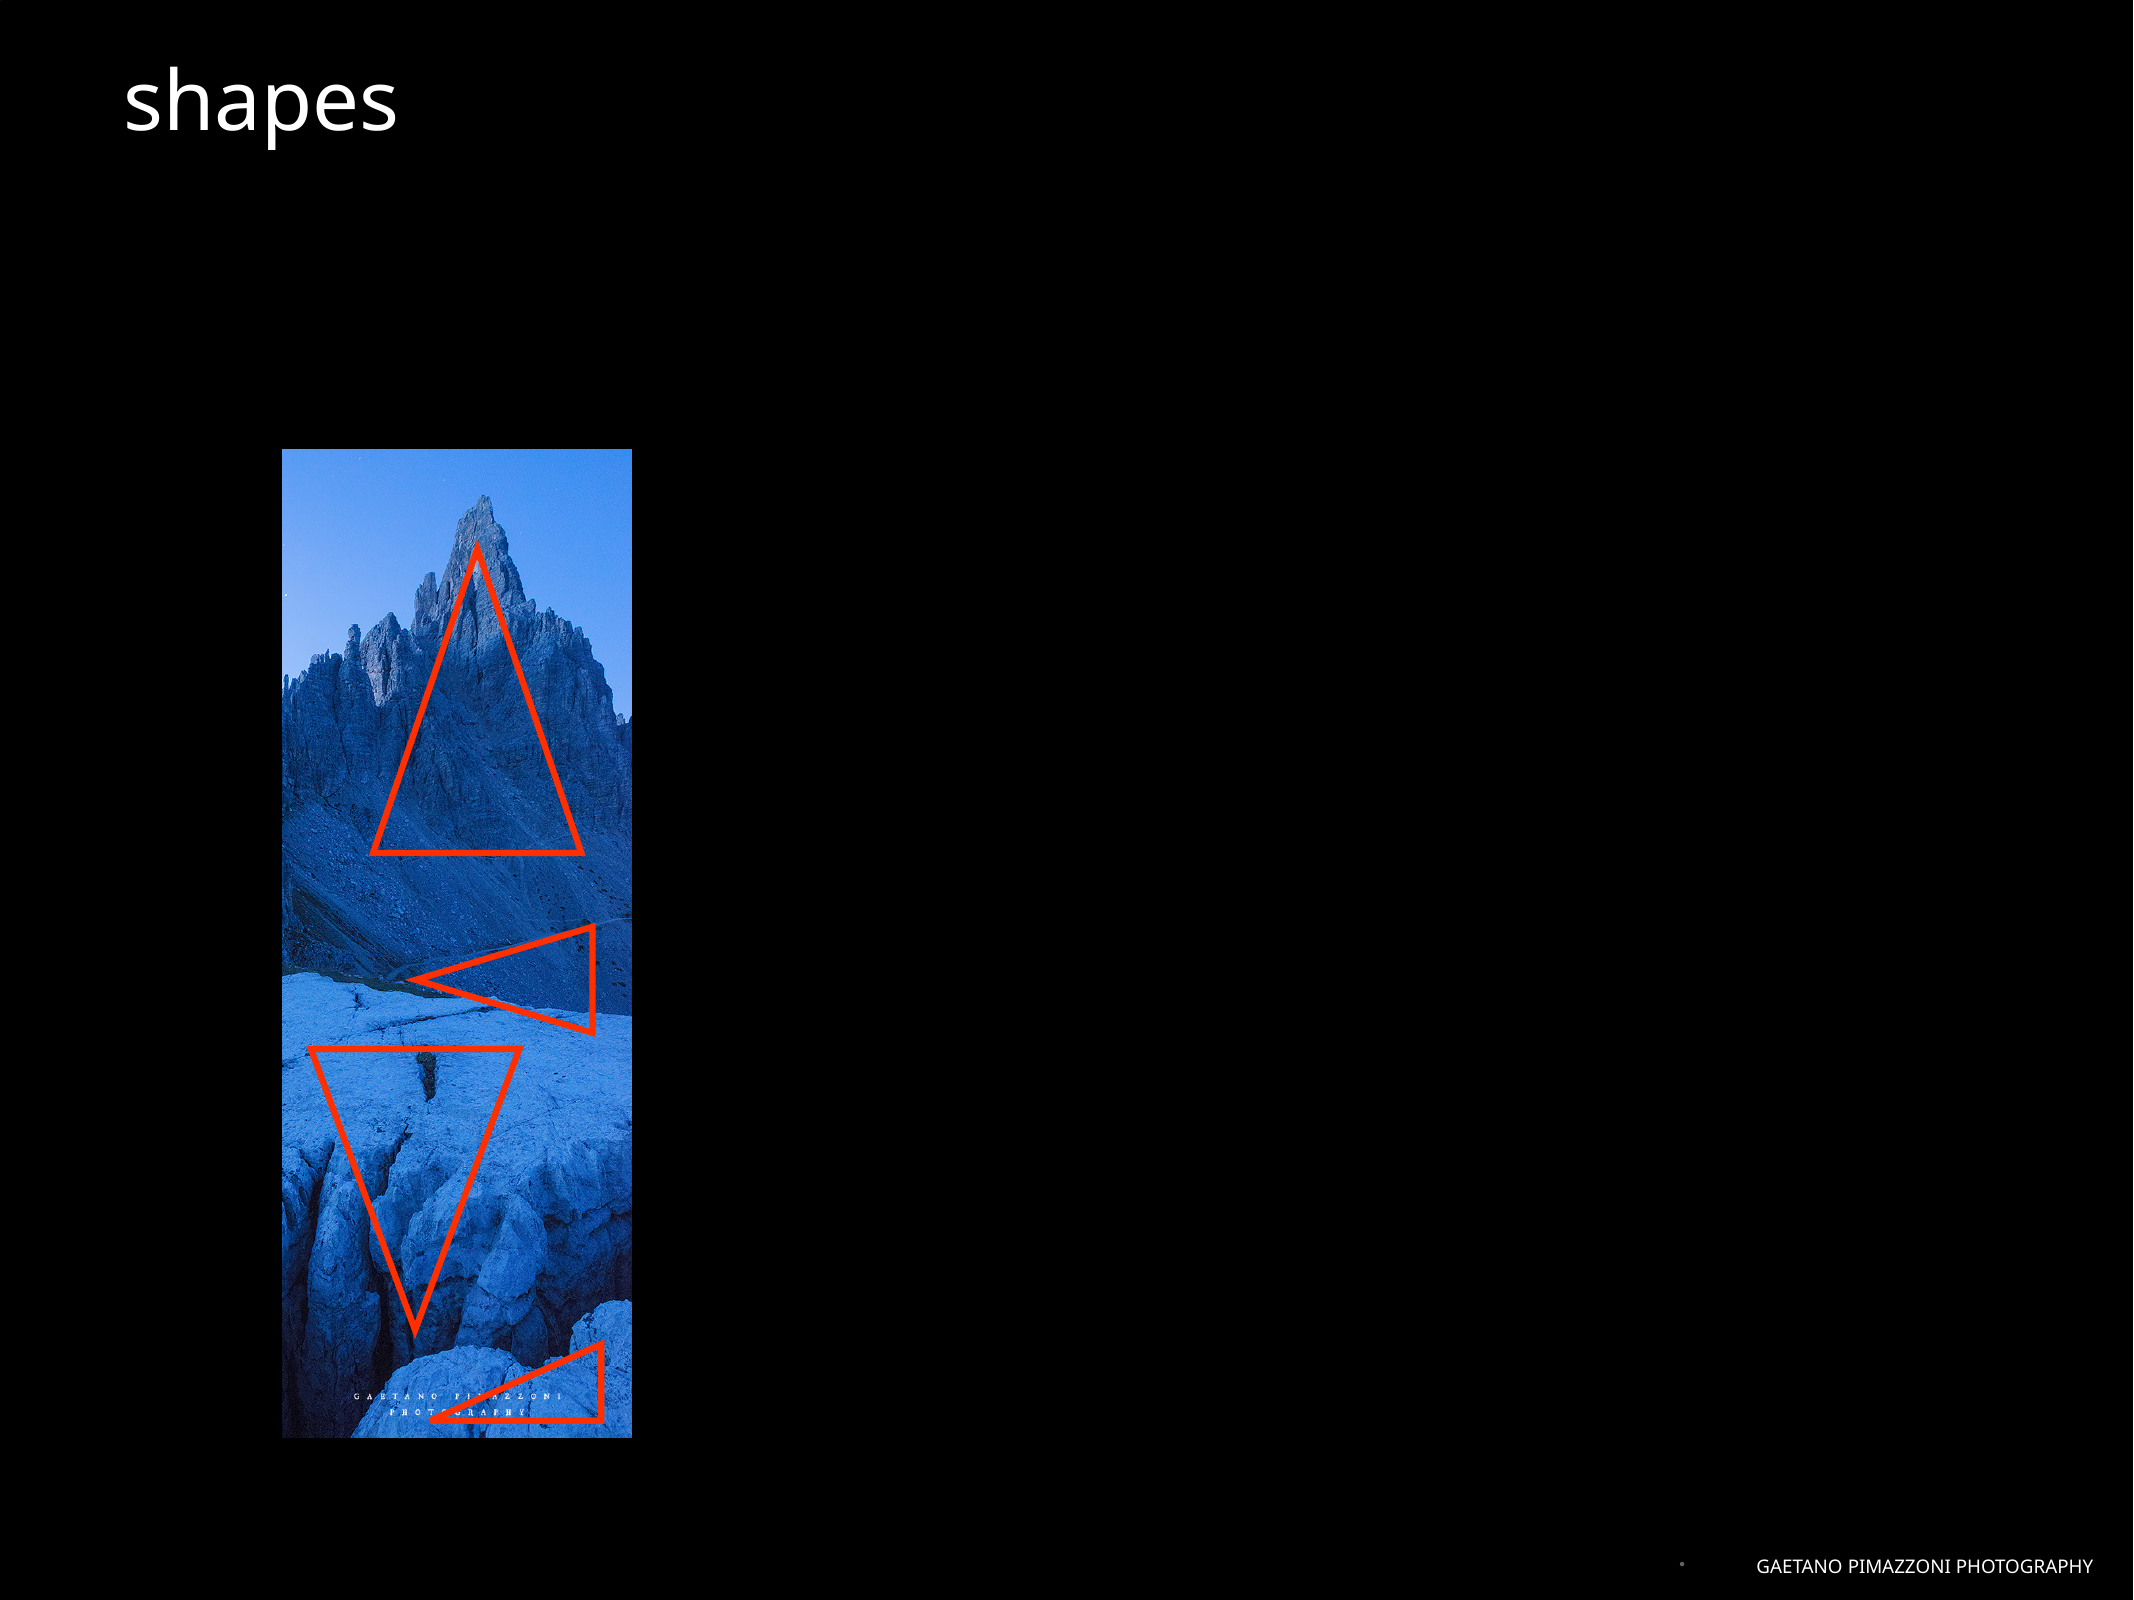

# shapes
Shapes are complex elements, created by lines and points but our brain see at them as a new geometries and not as individual elements.
Shapes are useful to give order in the frame. They permit to create sectors that interact together.
We think about regular geometries but in Nature it is more common to find asymmetric shapes. We have to work with our imagination.
Recognizable shapes are the square, the triangle, other polygons, the circle and the spiral.
GAETANO PIMAZZONI PHOTOGRAPHY